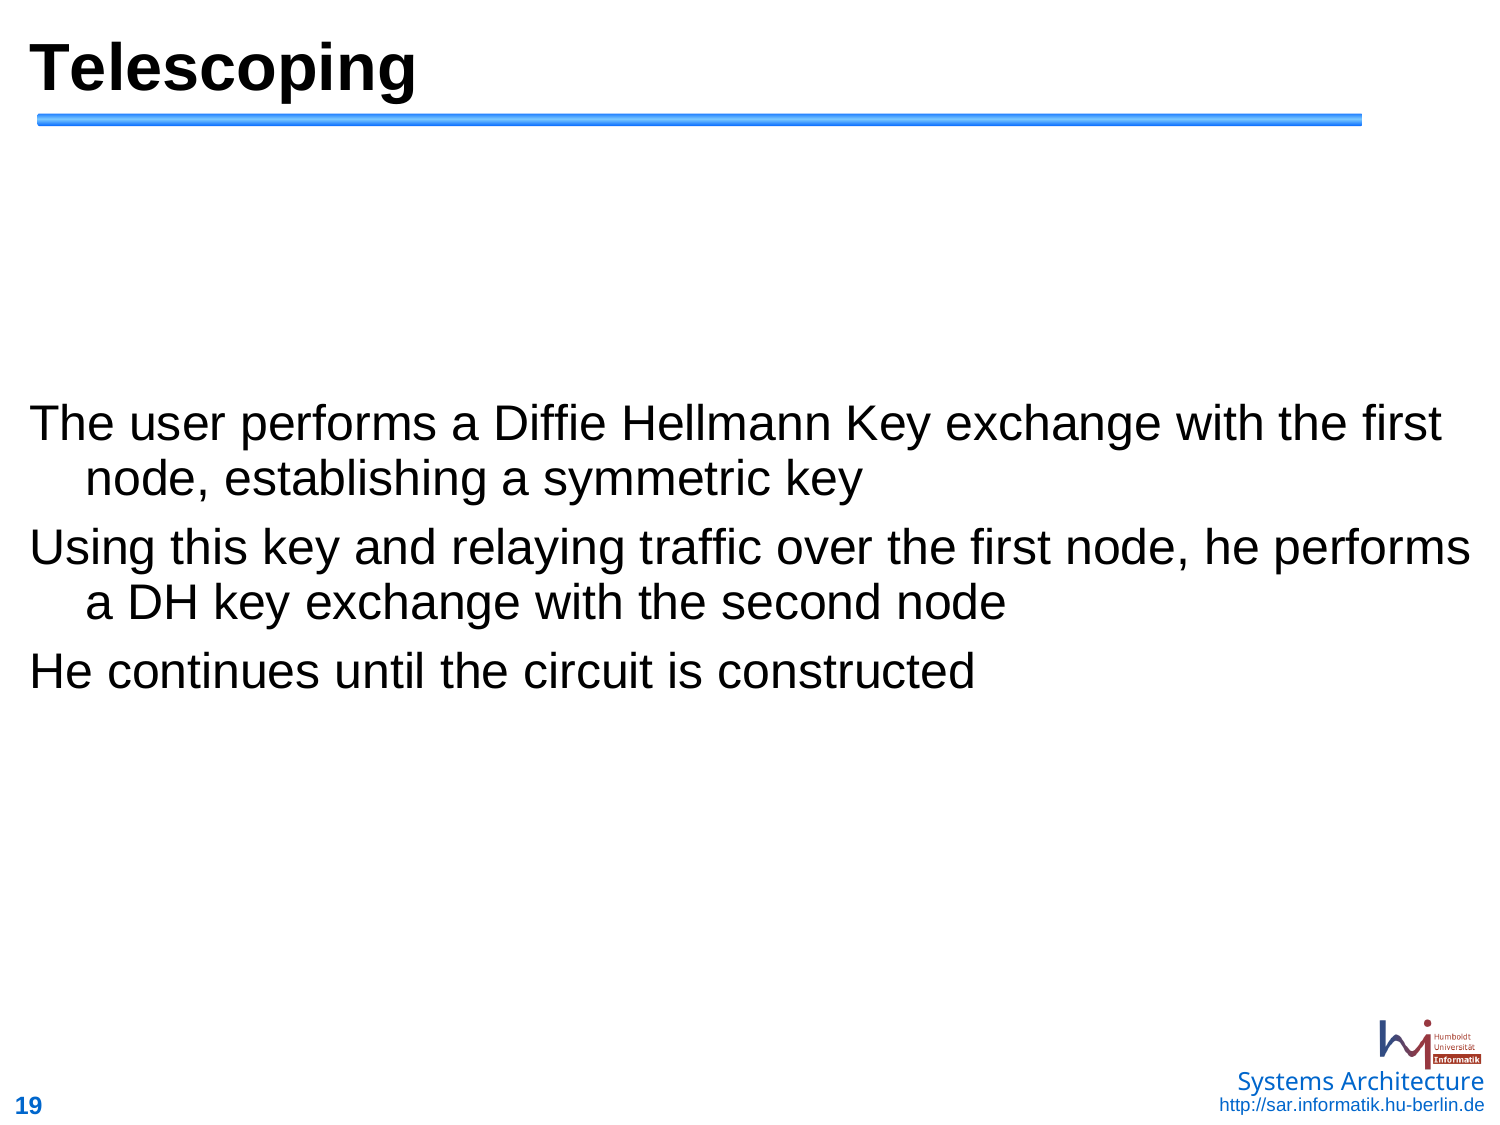

# Telescoping
The user performs a Diffie Hellmann Key exchange with the first node, establishing a symmetric key
Using this key and relaying traffic over the first node, he performs a DH key exchange with the second node
He continues until the circuit is constructed